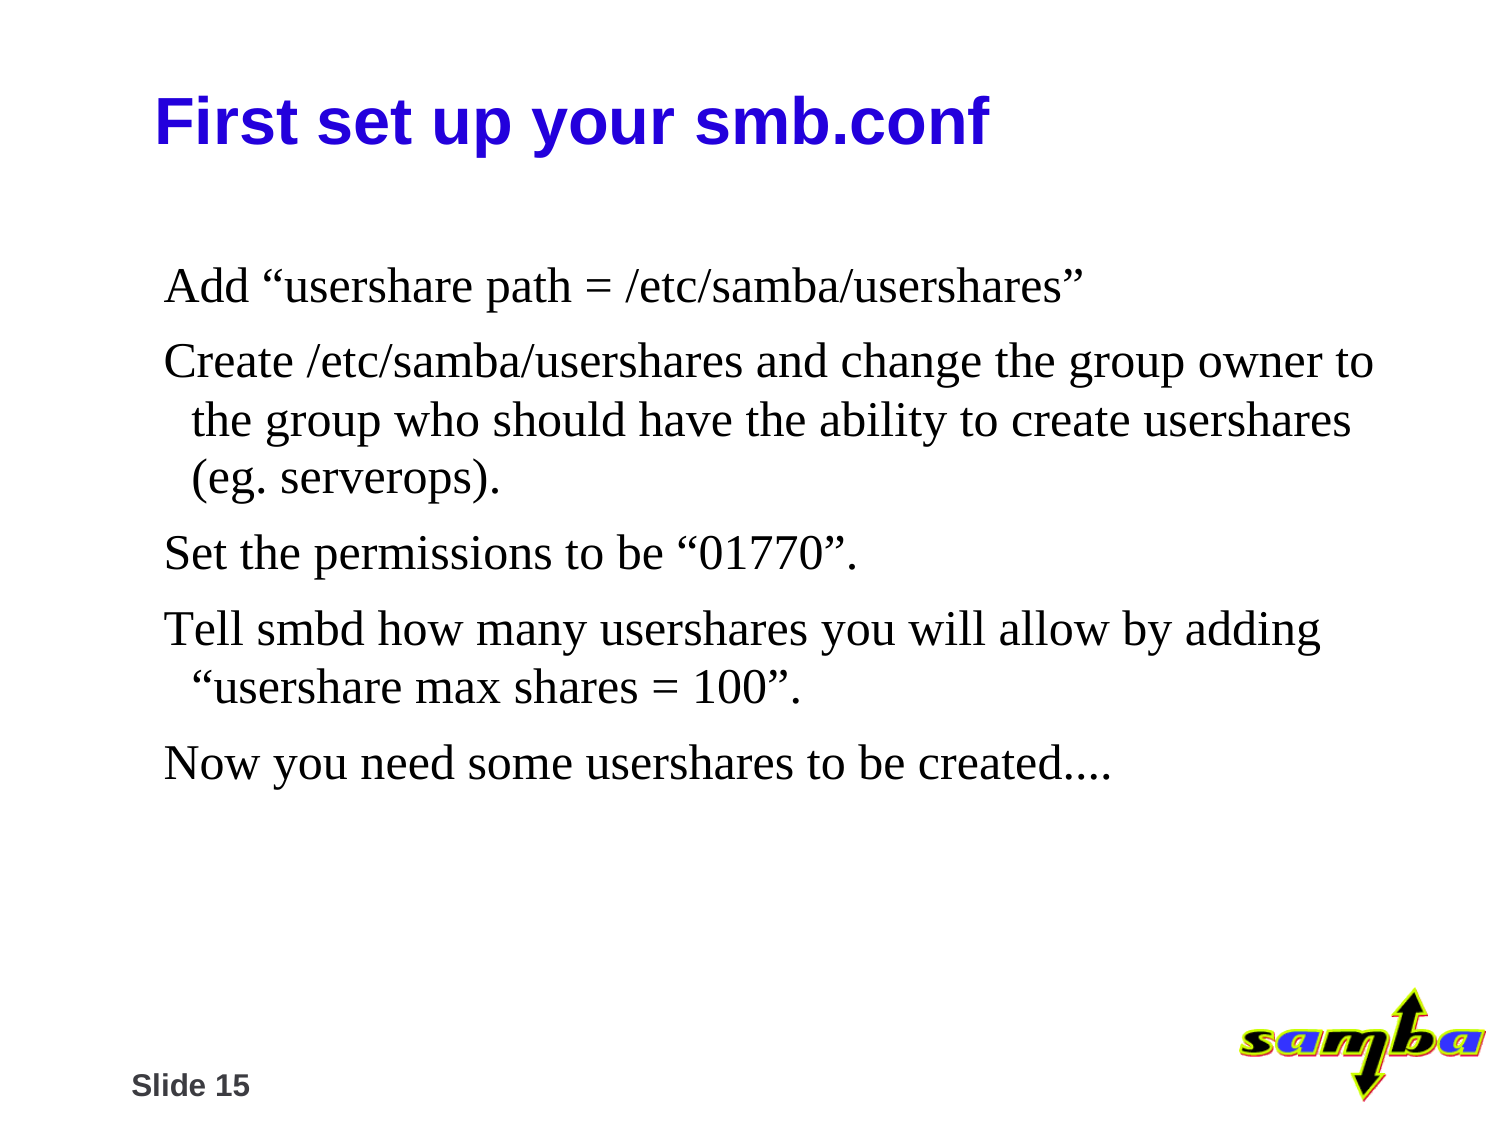

# First set up your smb.conf
Add “usershare path = /etc/samba/usershares”
Create /etc/samba/usershares and change the group owner to the group who should have the ability to create usershares (eg. serverops).
Set the permissions to be “01770”.
Tell smbd how many usershares you will allow by adding “usershare max shares = 100”.
Now you need some usershares to be created....